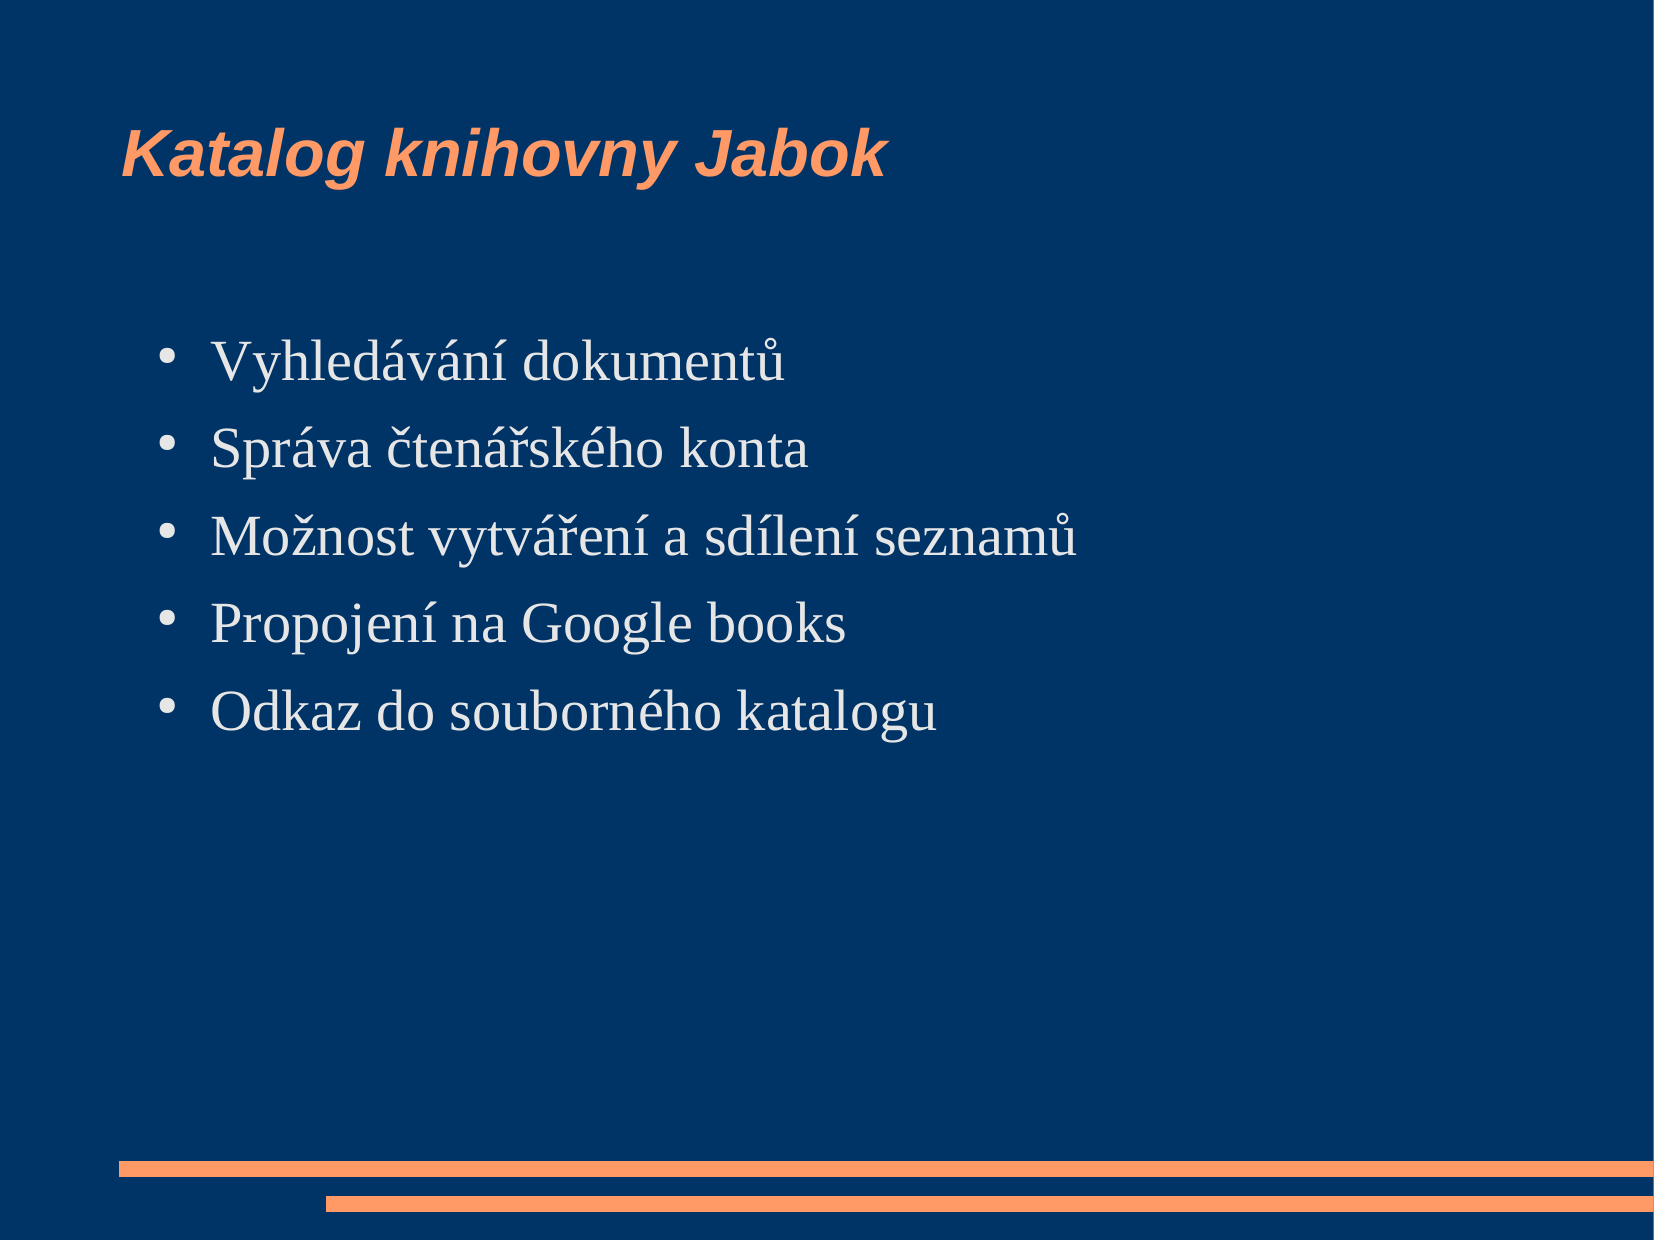

# Katalog knihovny Jabok
Vyhledávání dokumentů
Správa čtenářského konta
Možnost vytváření a sdílení seznamů
Propojení na Google books
Odkaz do souborného katalogu